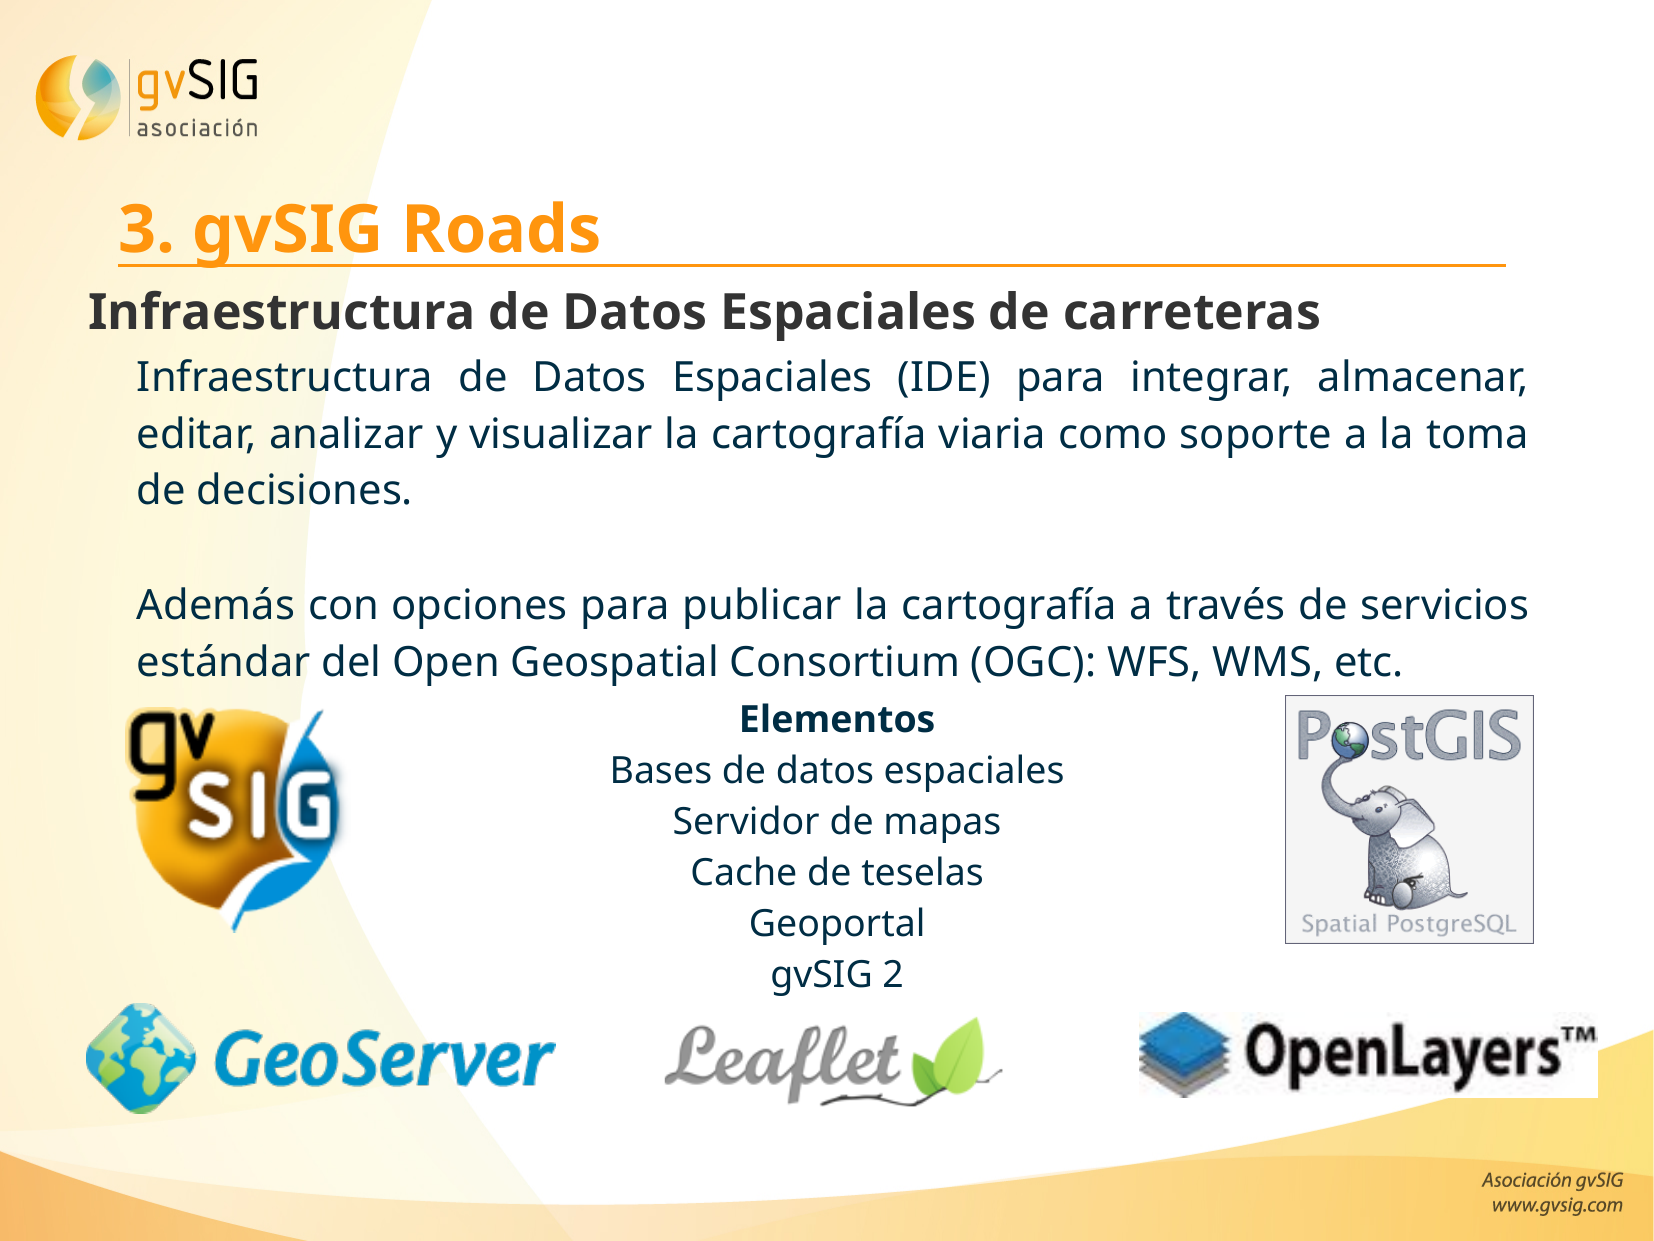

3. gvSIG Roads
# Infraestructura de Datos Espaciales de carreteras
Infraestructura de Datos Espaciales (IDE) para integrar, almacenar, editar, analizar y visualizar la cartografía viaria como soporte a la toma de decisiones.
Además con opciones para publicar la cartografía a través de servicios estándar del Open Geospatial Consortium (OGC): WFS, WMS, etc.
Elementos
Bases de datos espaciales
Servidor de mapas
Cache de teselas
Geoportal
gvSIG 2